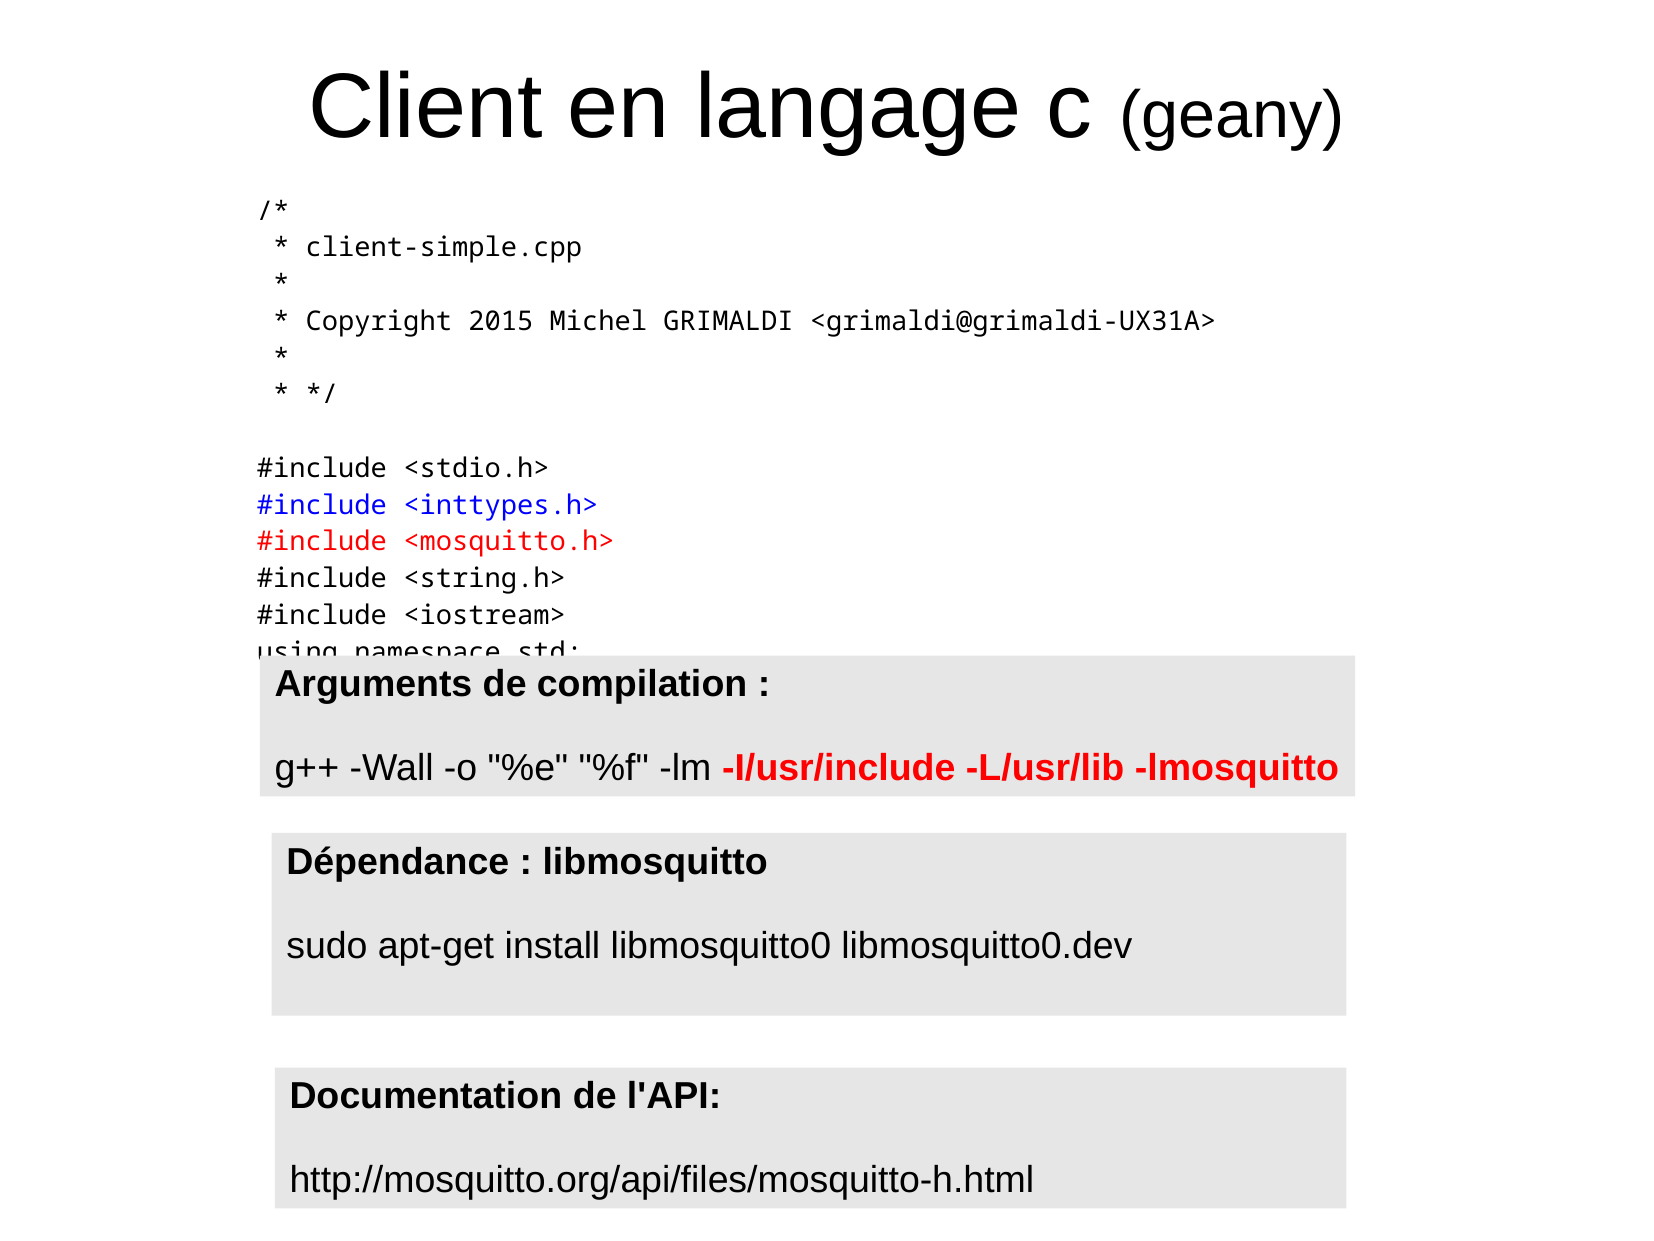

# Client en langage c (geany)
/*
 * client-simple.cpp
 *
 * Copyright 2015 Michel GRIMALDI <grimaldi@grimaldi-UX31A>
 *
 * */
#include <stdio.h>
#include <inttypes.h>
#include <mosquitto.h>
#include <string.h>
#include <iostream>
using namespace std;
Arguments de compilation :
g++ -Wall -o "%e" "%f" -lm -I/usr/include -L/usr/lib -lmosquitto
Dépendance : libmosquitto
sudo apt-get install libmosquitto0 libmosquitto0.dev
Documentation de l'API:
http://mosquitto.org/api/files/mosquitto-h.html